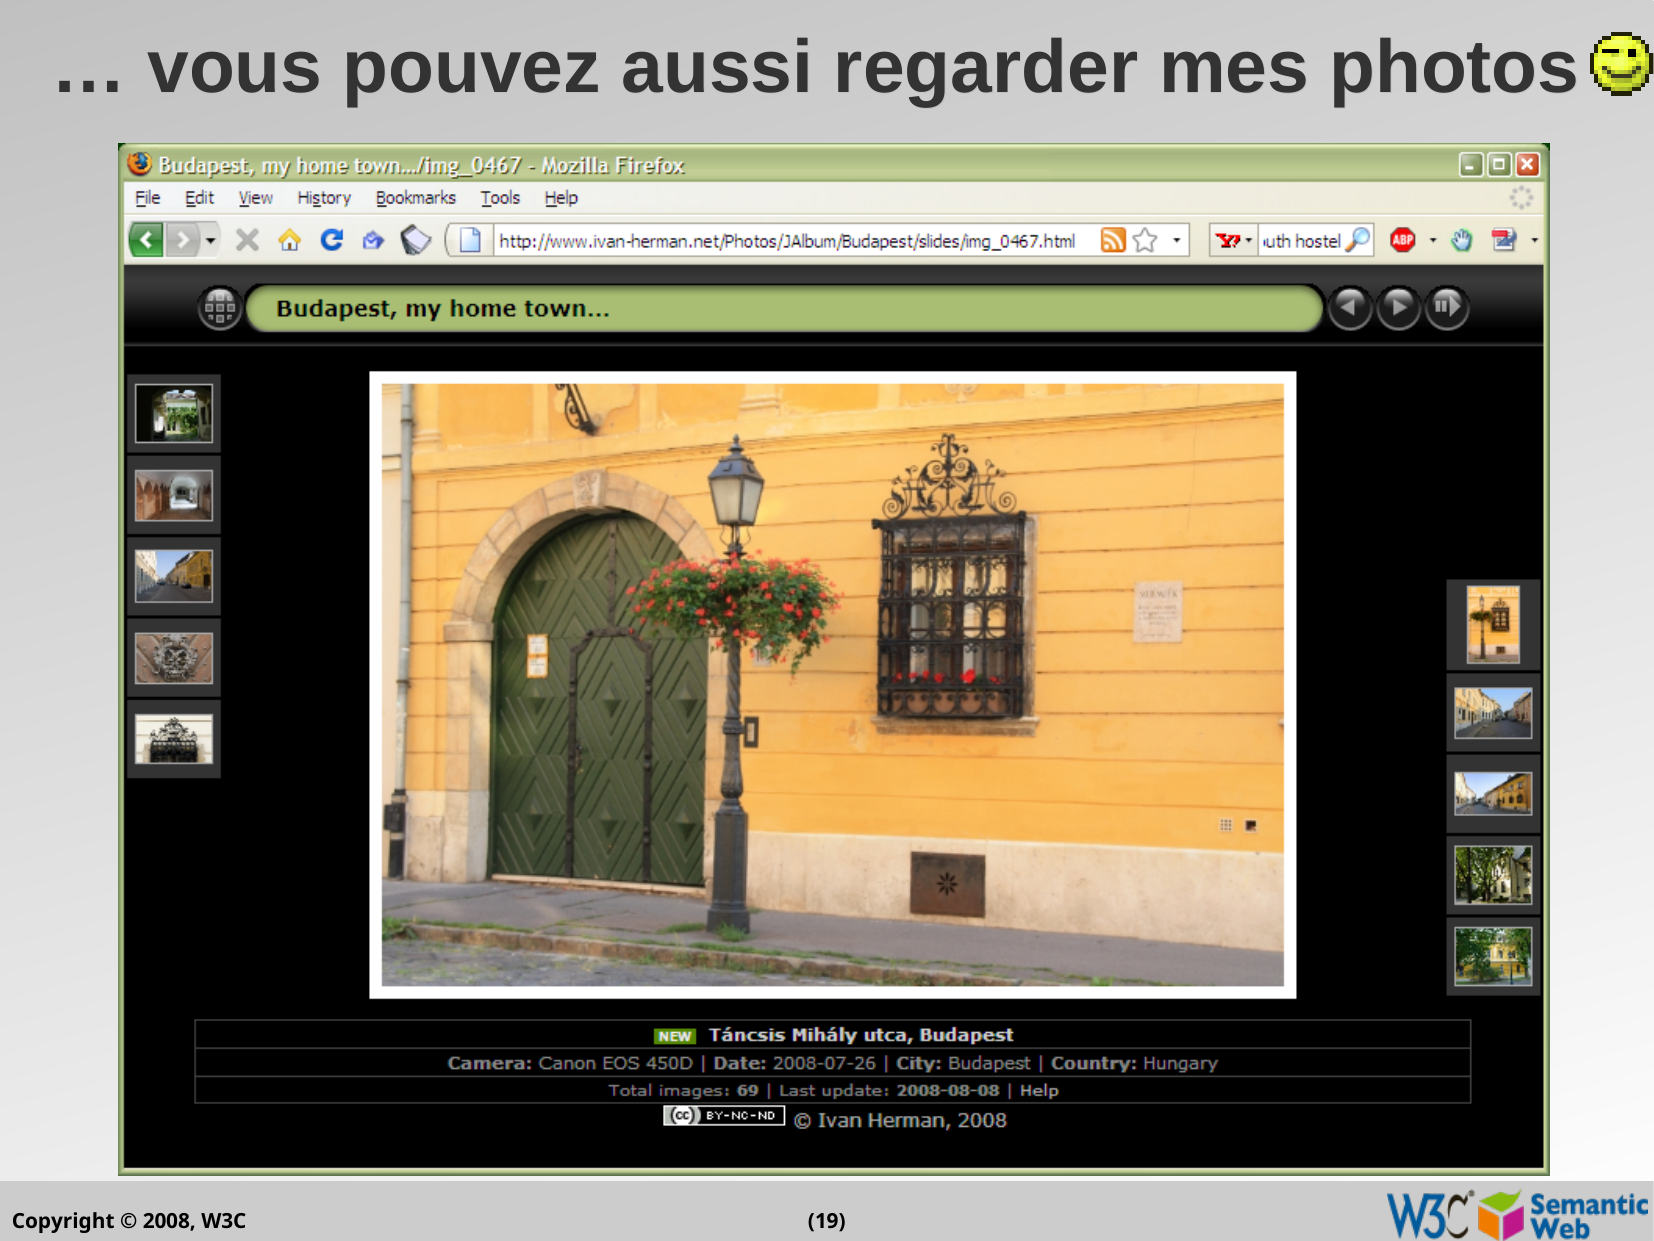

# … vous pouvez aussi regarder mes photos